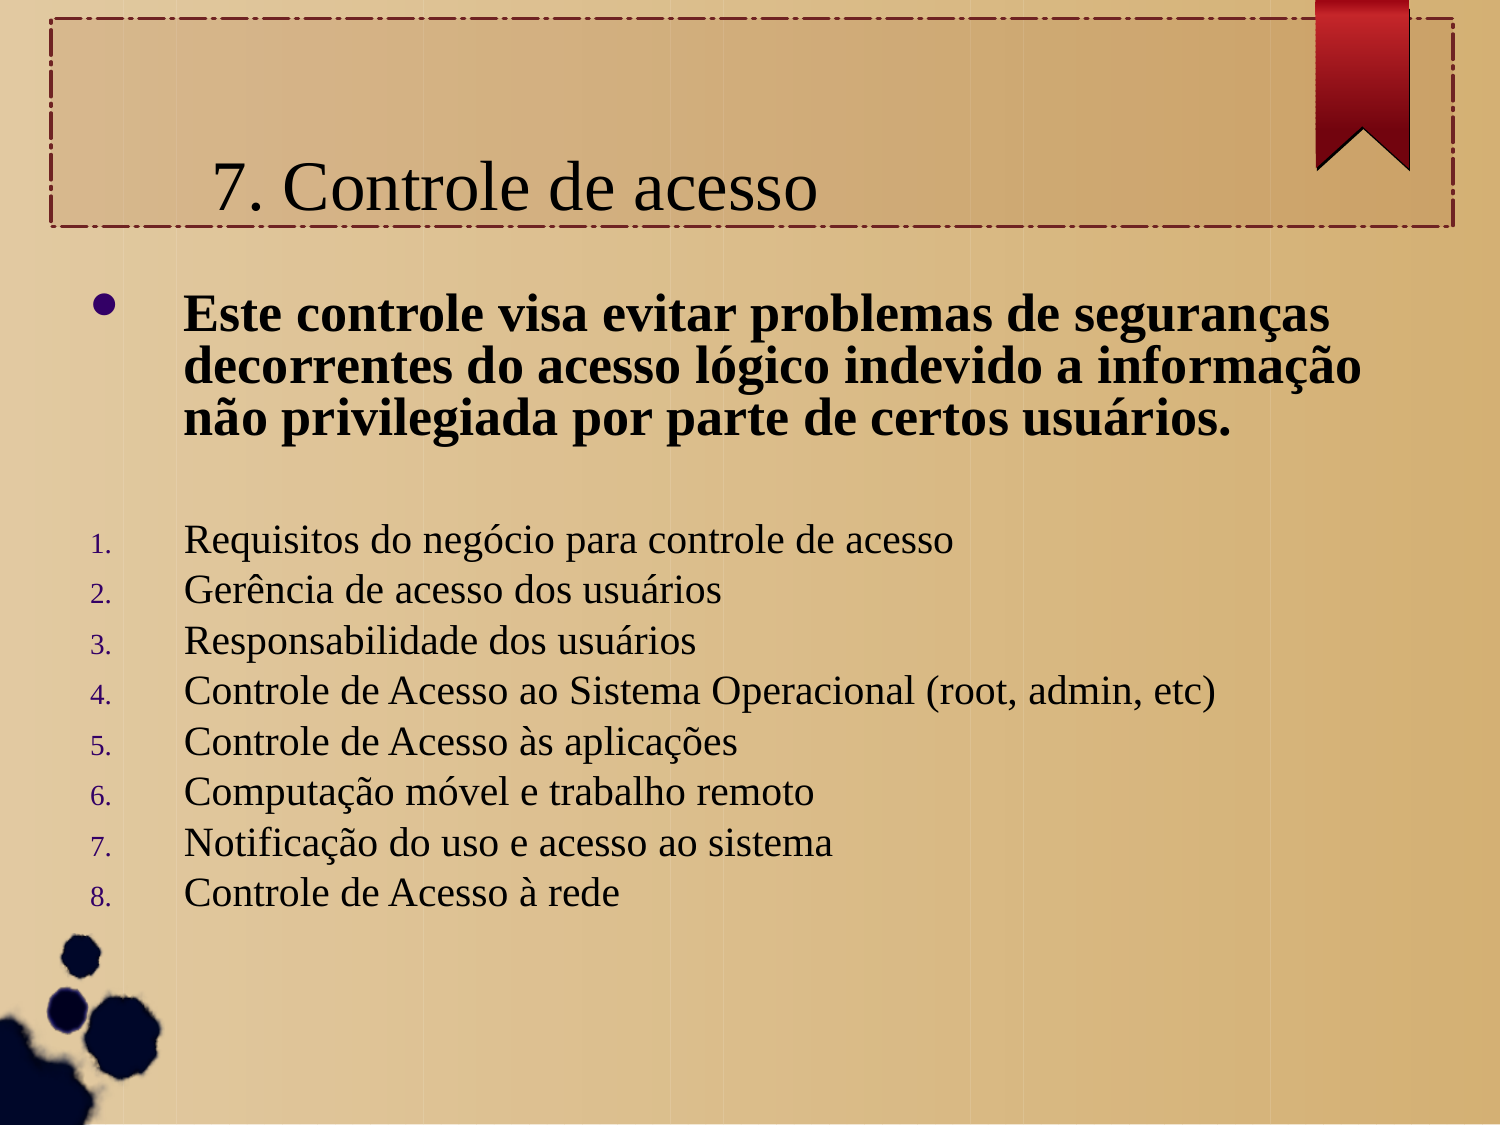

# 7. Controle de acesso
Este controle visa evitar problemas de seguranças decorrentes do acesso lógico indevido a informação não privilegiada por parte de certos usuários.
Requisitos do negócio para controle de acesso
Gerência de acesso dos usuários
Responsabilidade dos usuários
Controle de Acesso ao Sistema Operacional (root, admin, etc)
Controle de Acesso às aplicações
Computação móvel e trabalho remoto
Notificação do uso e acesso ao sistema
Controle de Acesso à rede